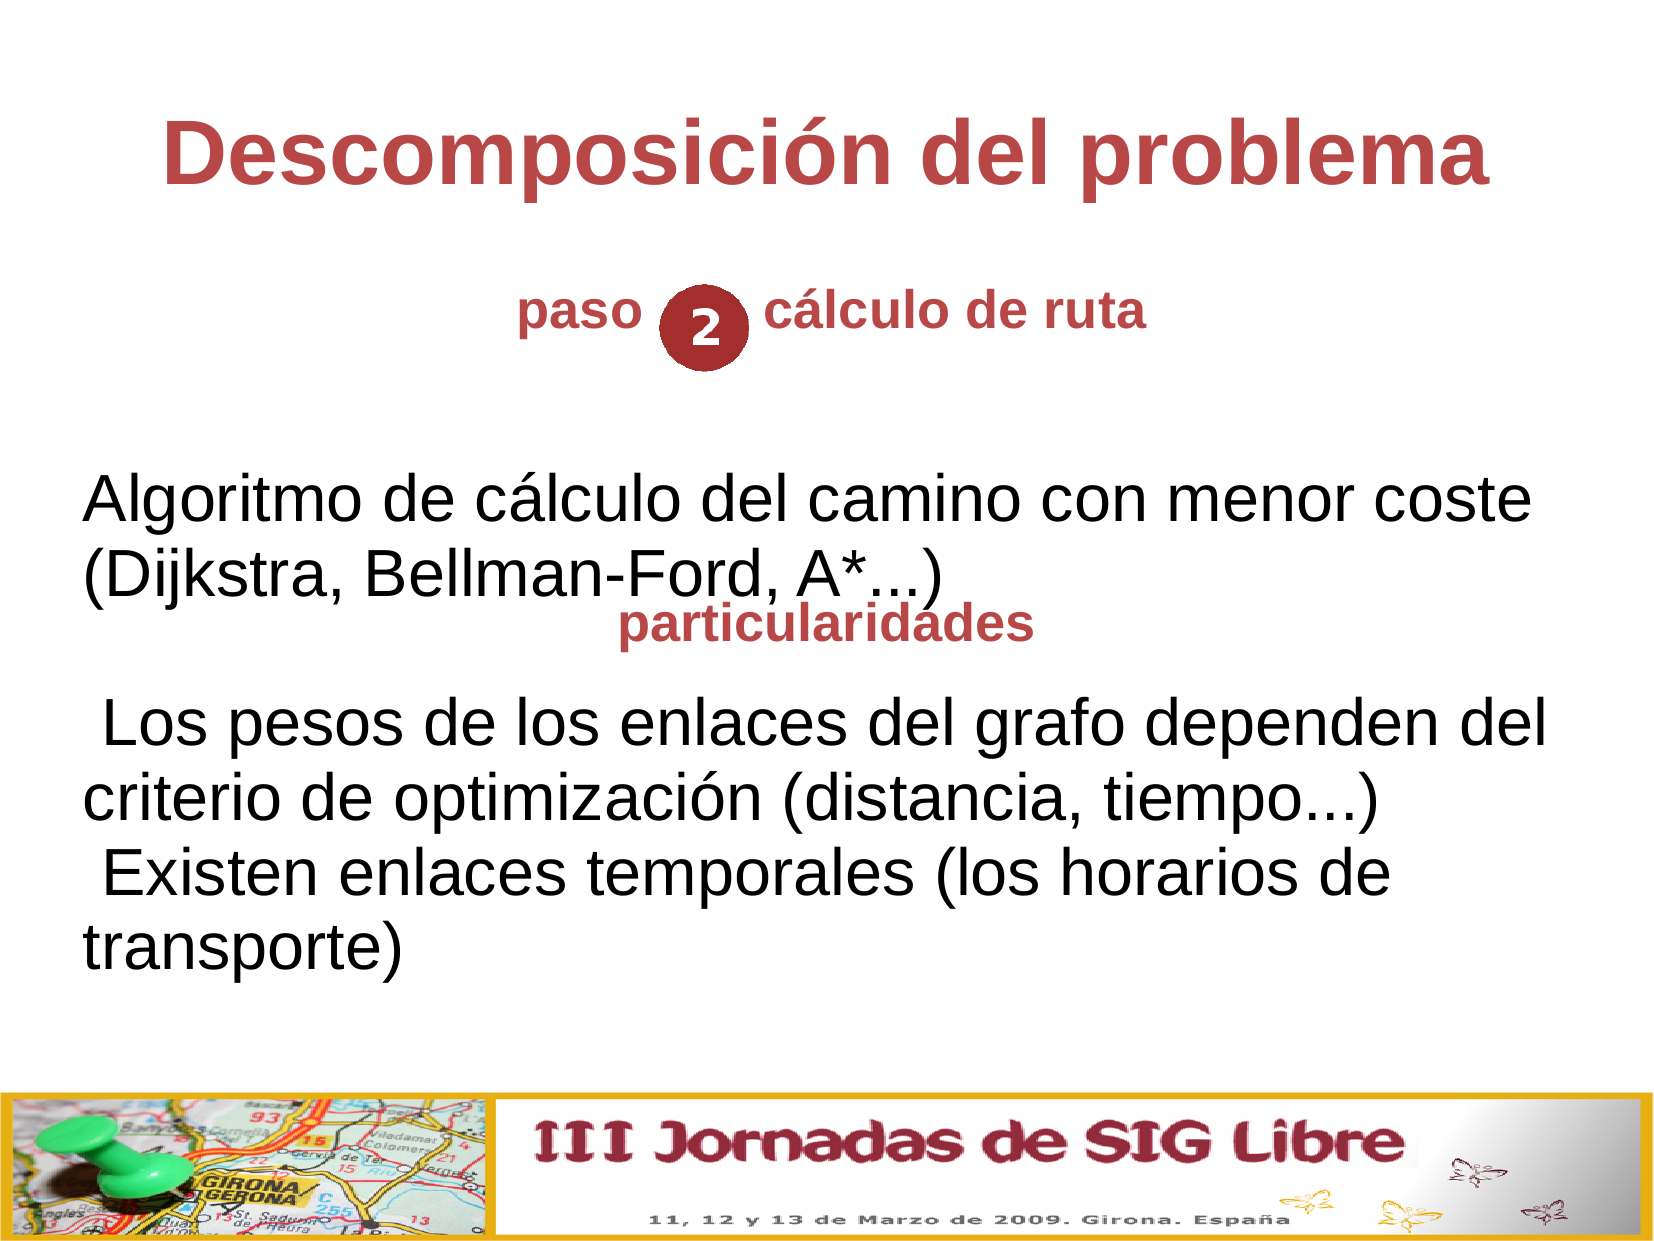

# Descomposición del problema
paso cálculo de ruta
Algoritmo de cálculo del camino con menor coste (Dijkstra, Bellman-Ford, A*...)
 Los pesos de los enlaces del grafo dependen del criterio de optimización (distancia, tiempo...)
 Existen enlaces temporales (los horarios de transporte)
particularidades